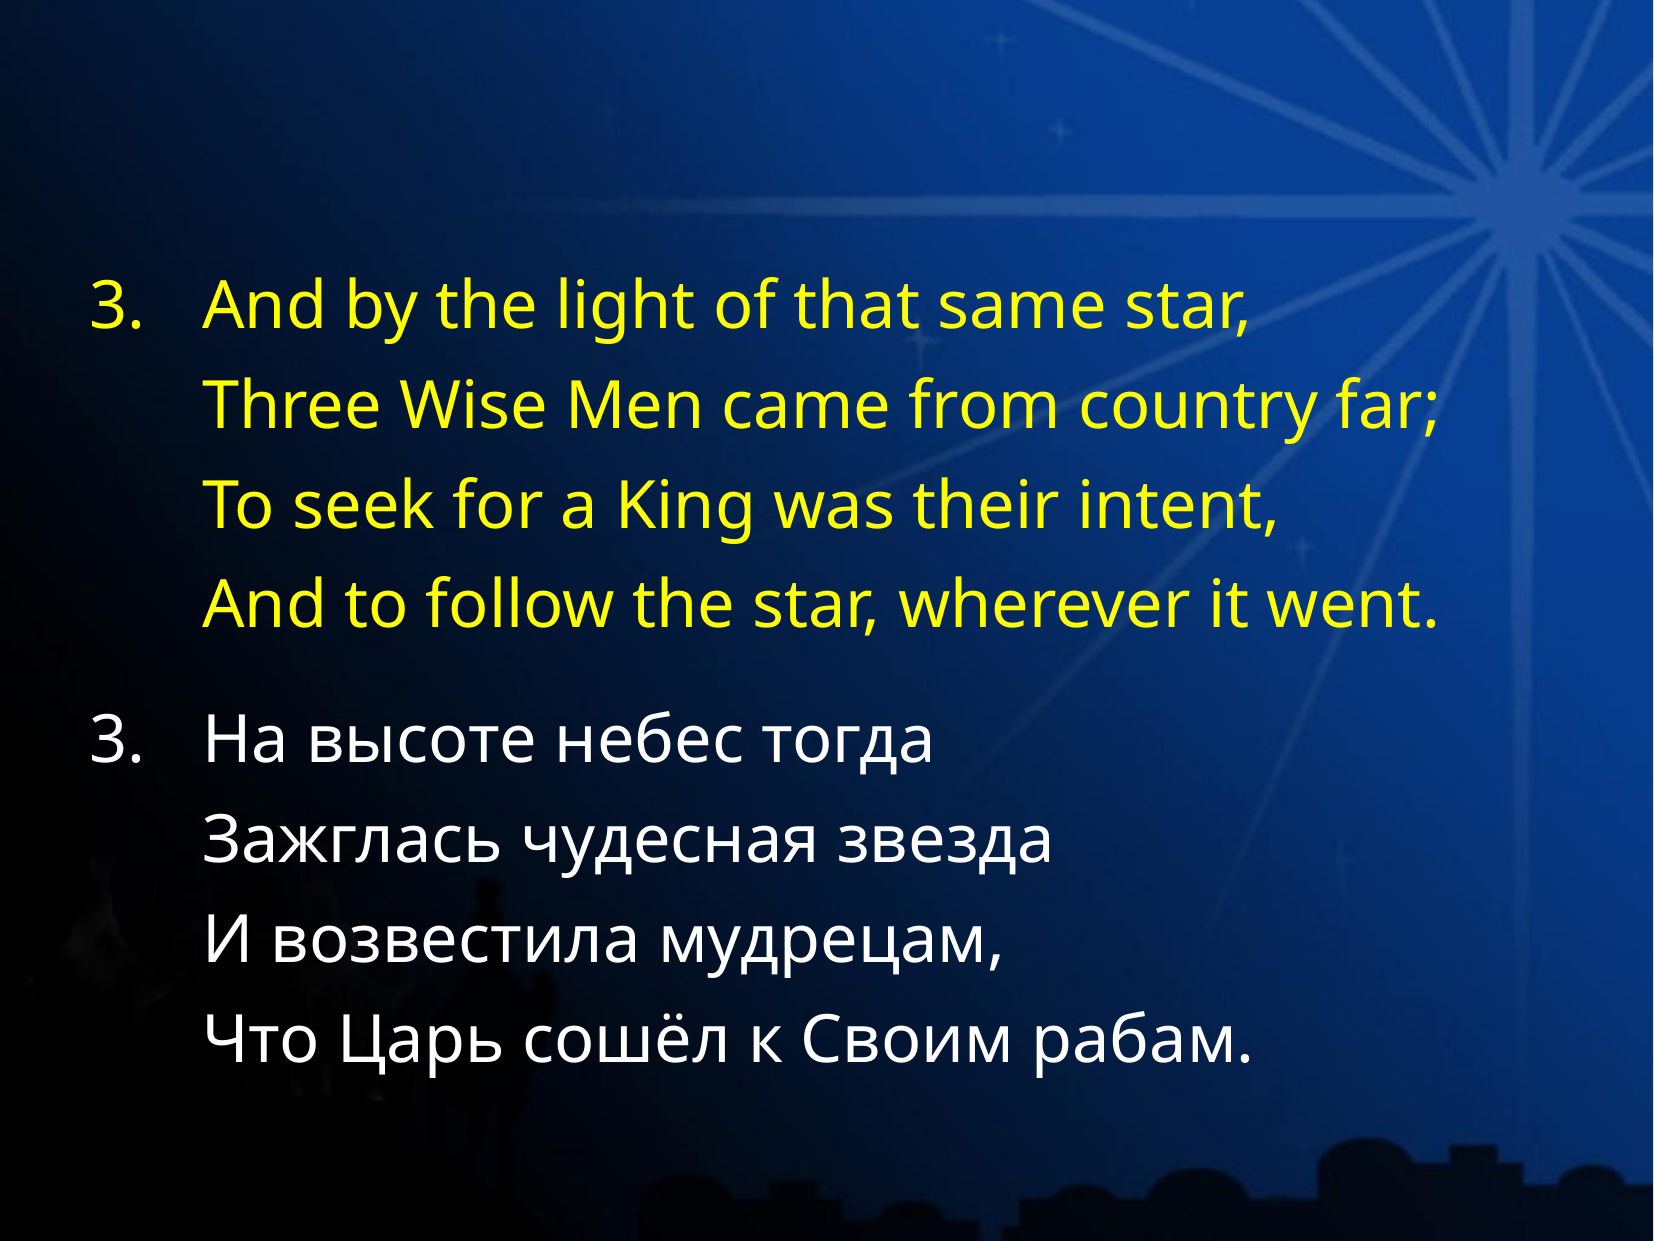

3.	And by the light of that same star,
	Three Wise Men came from country far;
	To seek for a King was their intent,
	And to follow the star, wherever it went.
3.	На высоте небес тогда
	Зажглась чудесная звезда
	И возвестила мудрецам,
	Что Царь сошёл к Своим рабам.